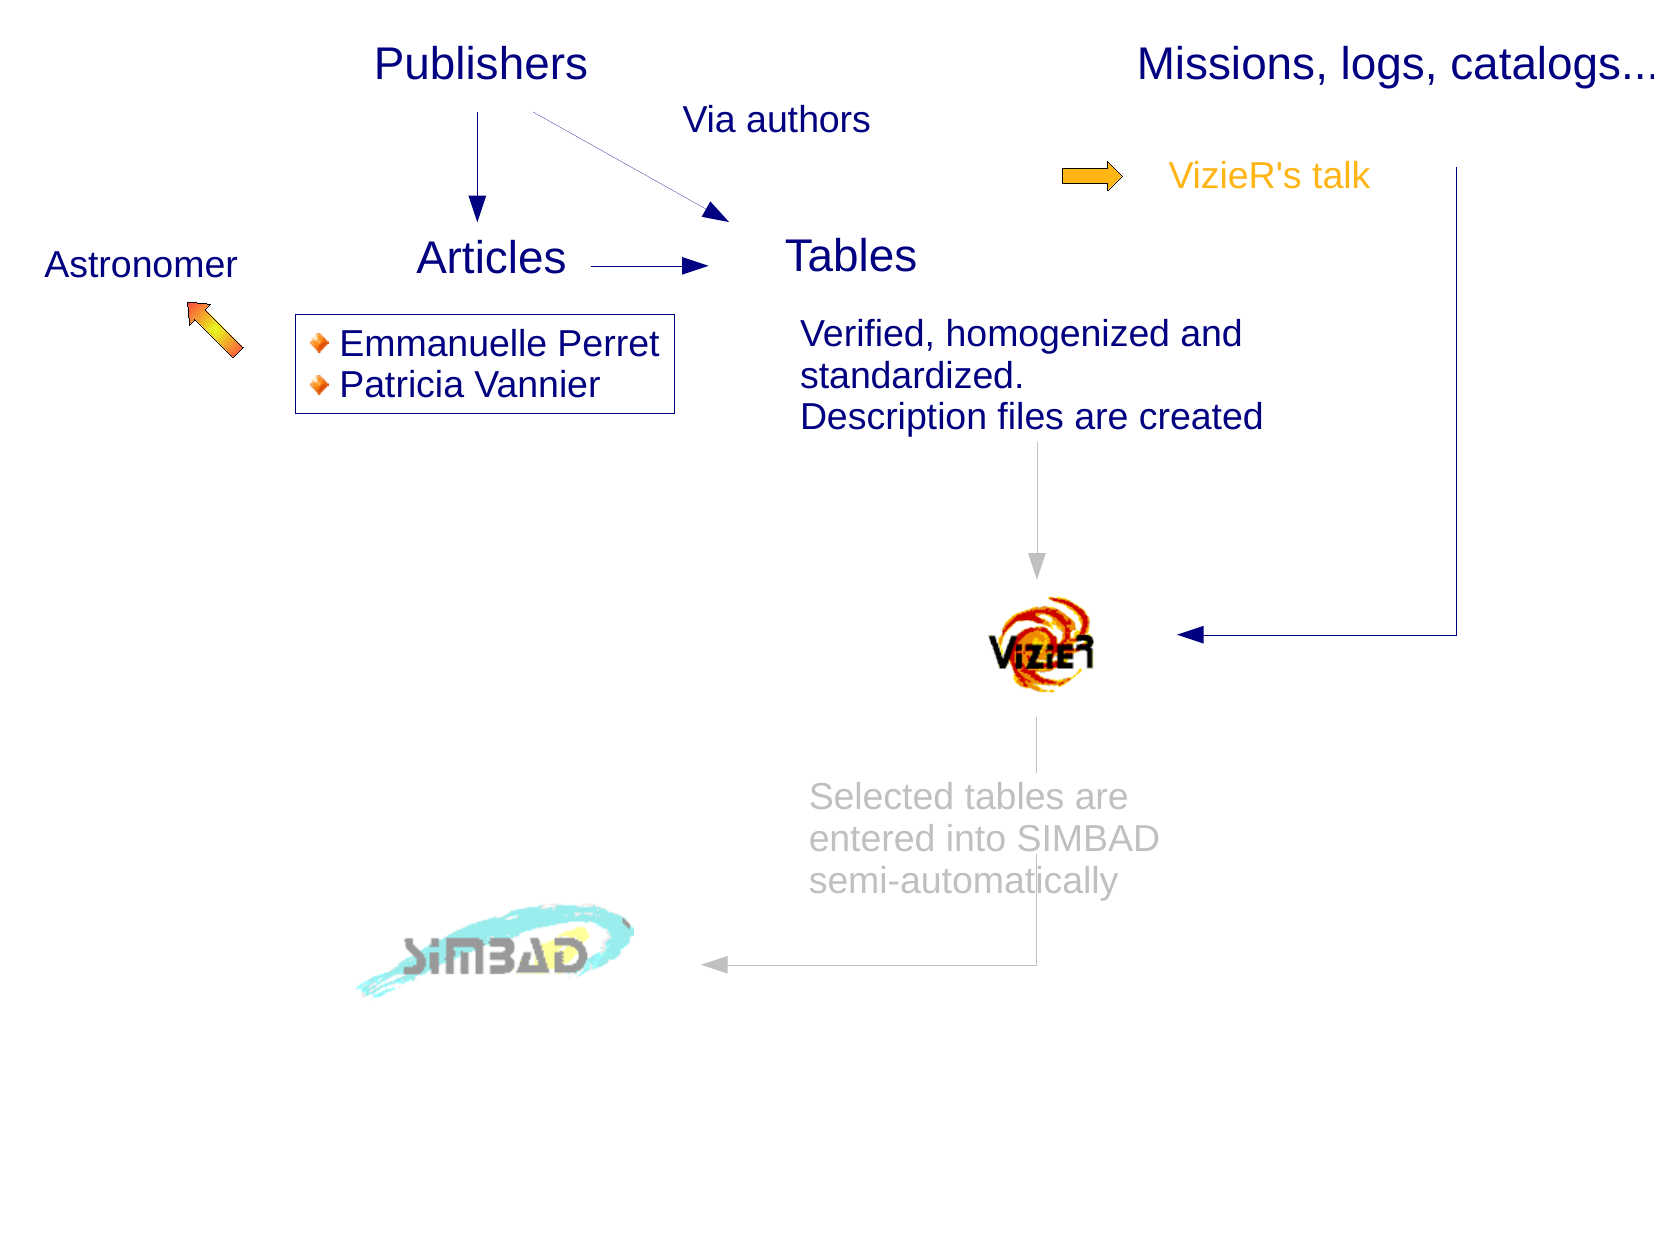

Publishers
Missions, logs, catalogs...
Via authors
VizieR's talk
Tables
Articles
Astronomer
Verified, homogenized and standardized.
Description files are created
 Emmanuelle Perret
 Patricia Vannier
Selected tables are entered into SIMBAD semi-automatically